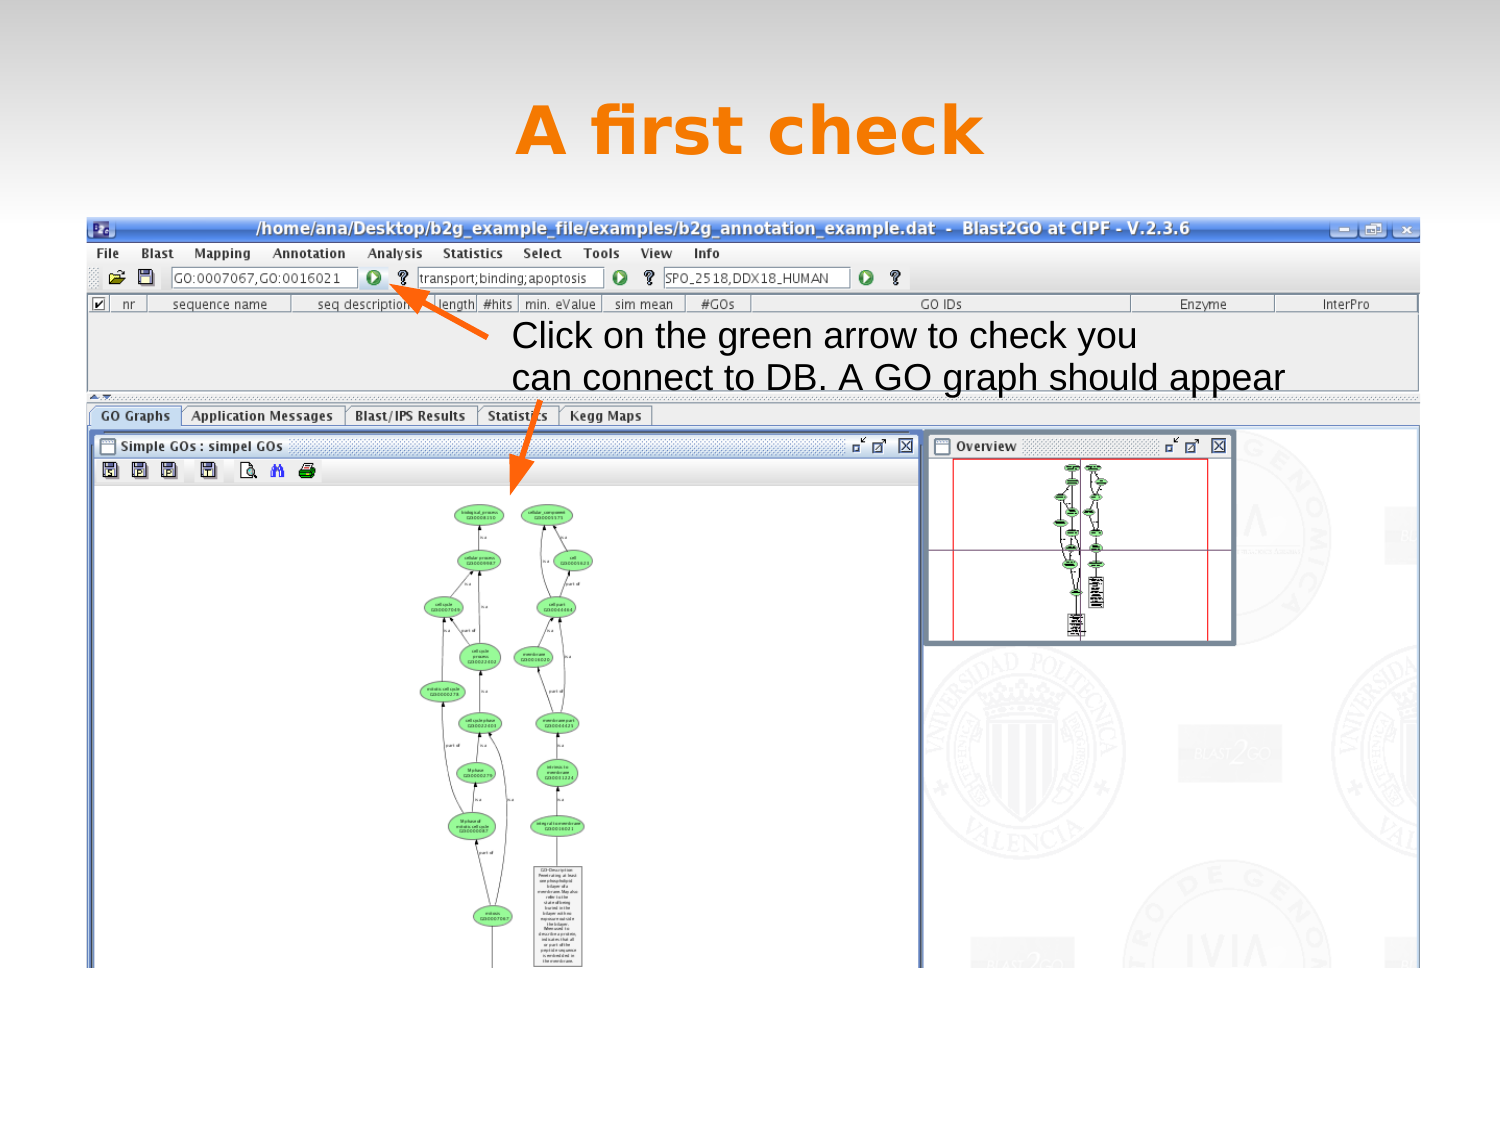

# A first check
Click on the green arrow to check you
can connect to DB. A GO graph should appear